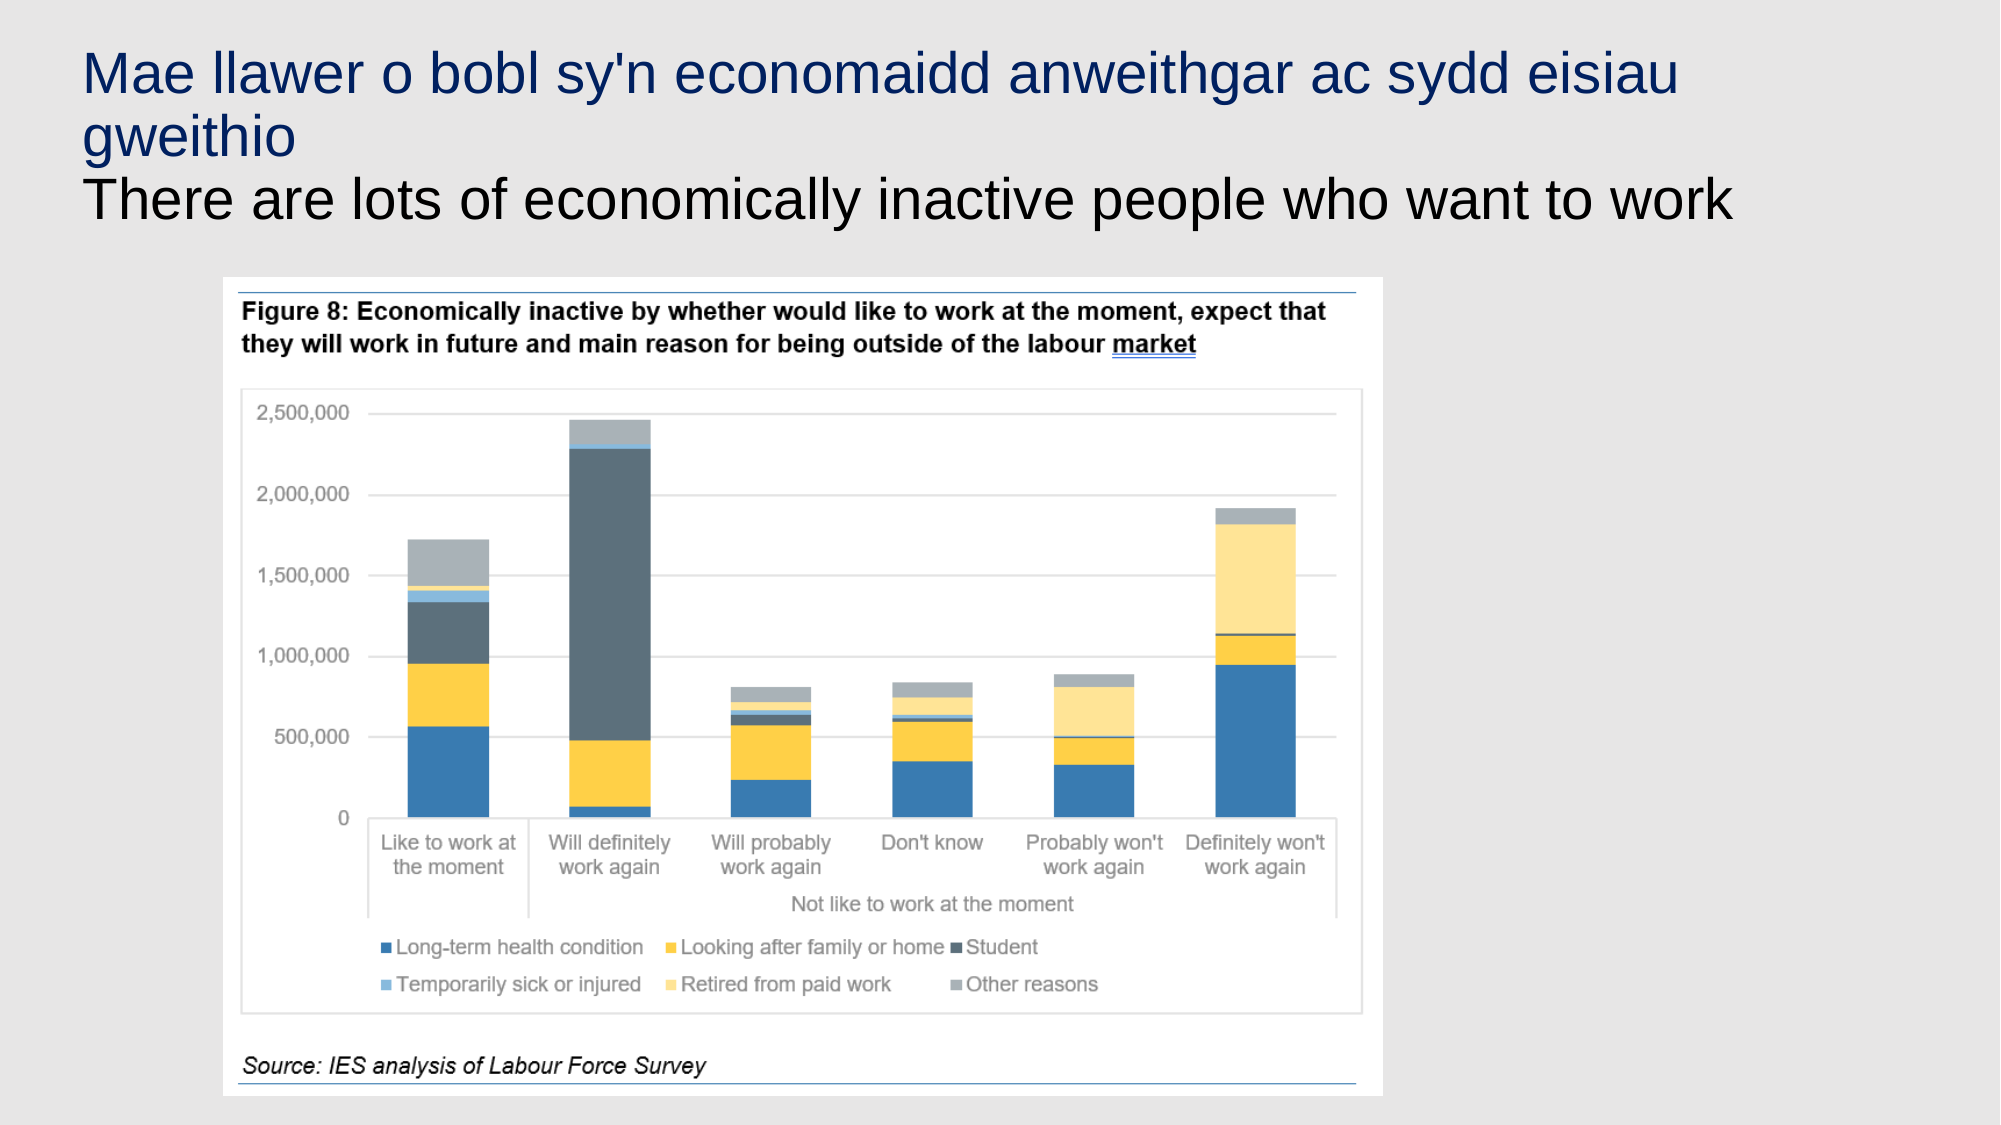

# Mae llawer o bobl sy'n economaidd anweithgar ac sydd eisiau gweithio There are lots of economically inactive people who want to work